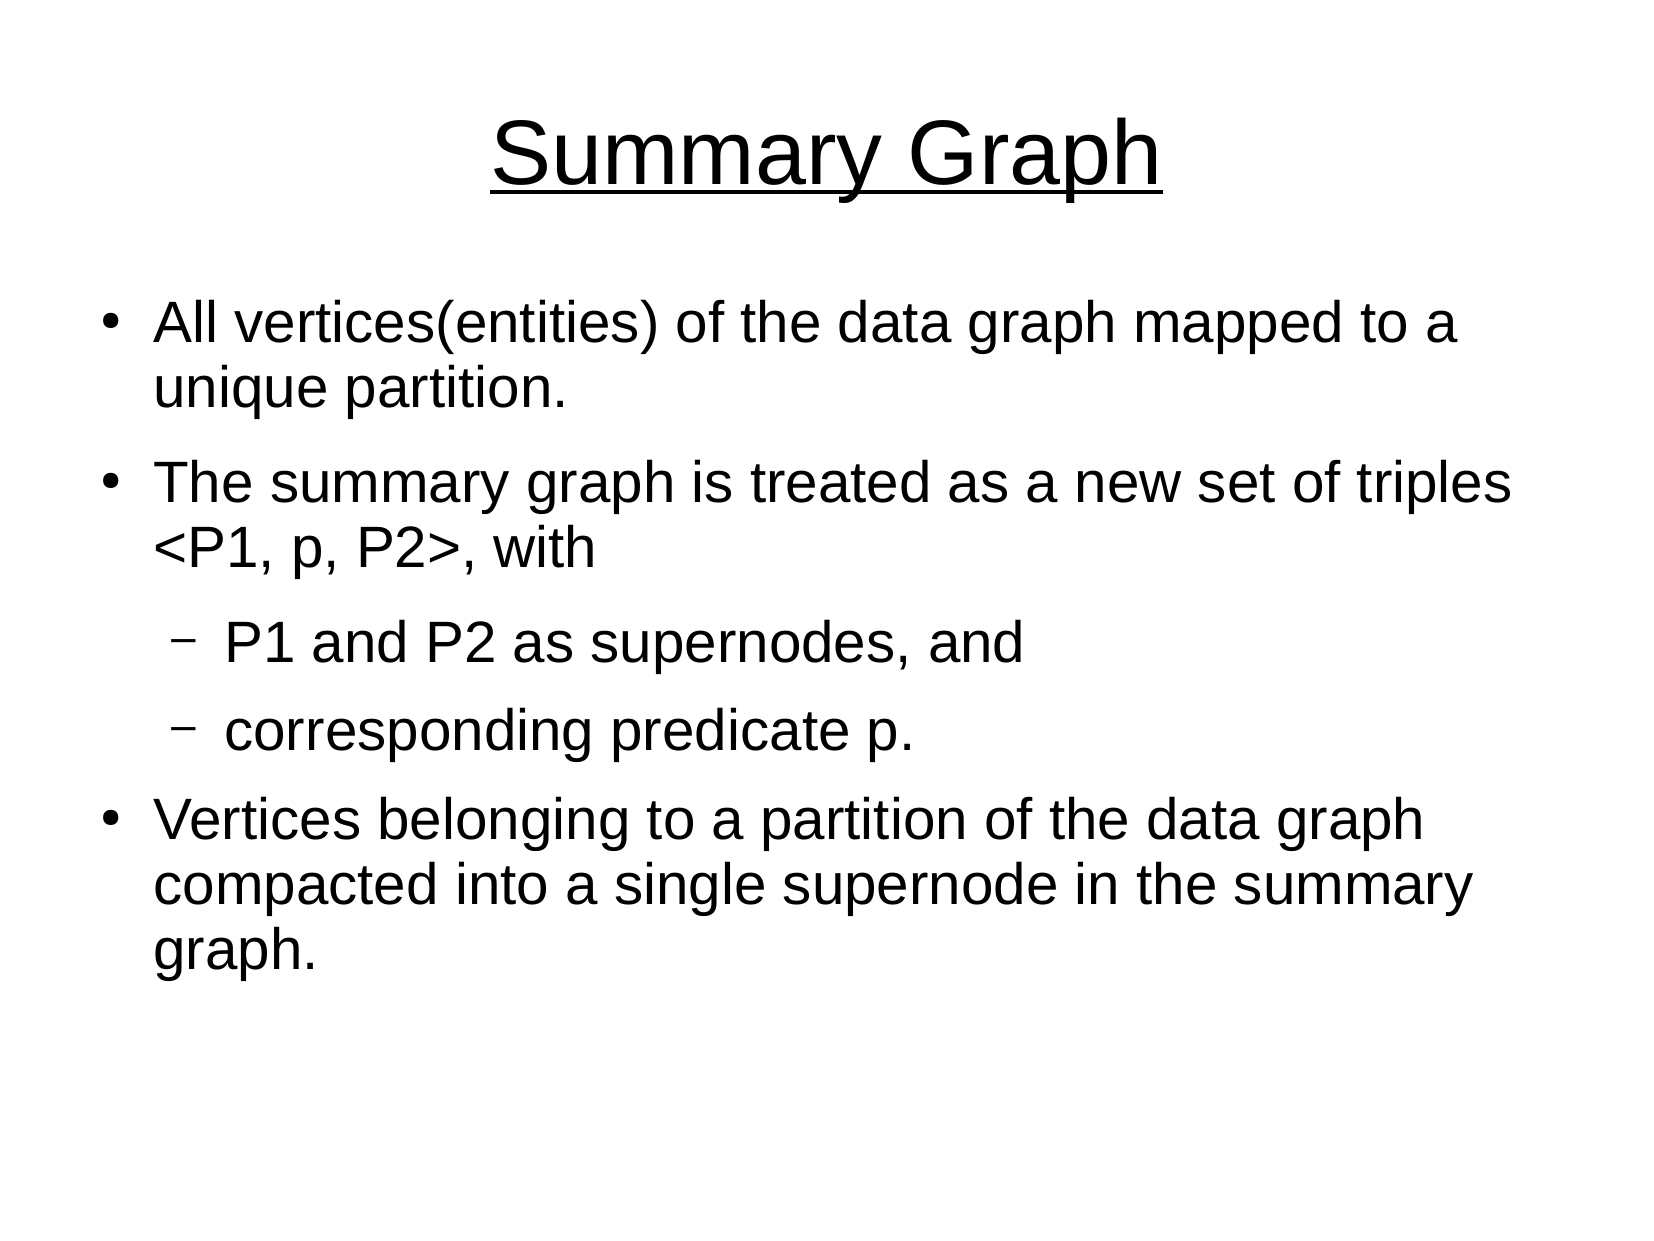

# Summary Graph
All vertices(entities) of the data graph mapped to a unique partition.
The summary graph is treated as a new set of triples <P1, p, P2>, with
P1 and P2 as supernodes, and
corresponding predicate p.
Vertices belonging to a partition of the data graph compacted into a single supernode in the summary graph.